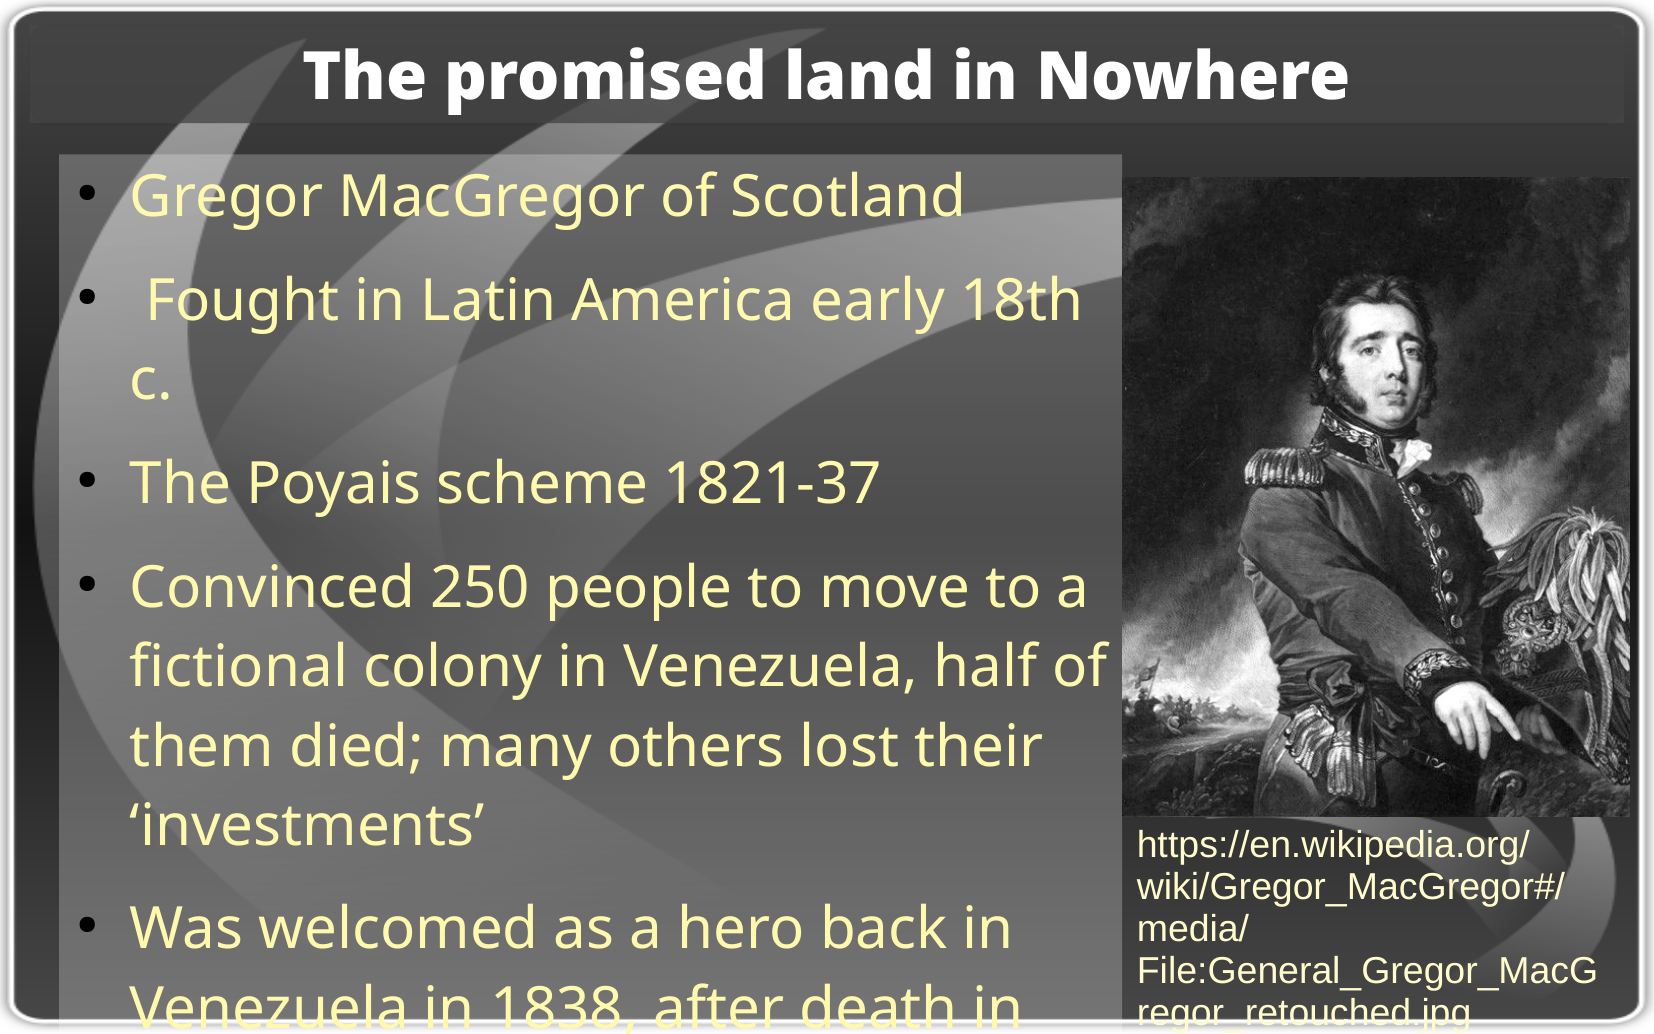

# The promised land in Nowhere
Gregor MacGregor of Scotland
 Fought in Latin America early 18th c.
The Poyais scheme 1821-37
Convinced 250 people to move to a fictional colony in Venezuela, half of them died; many others lost their ‘investments’
Was welcomed as a hero back in Venezuela in 1838, after death in 1845 received full military burial
https://en.wikipedia.org/wiki/Gregor_MacGregor#/media/File:General_Gregor_MacGregor_retouched.jpg